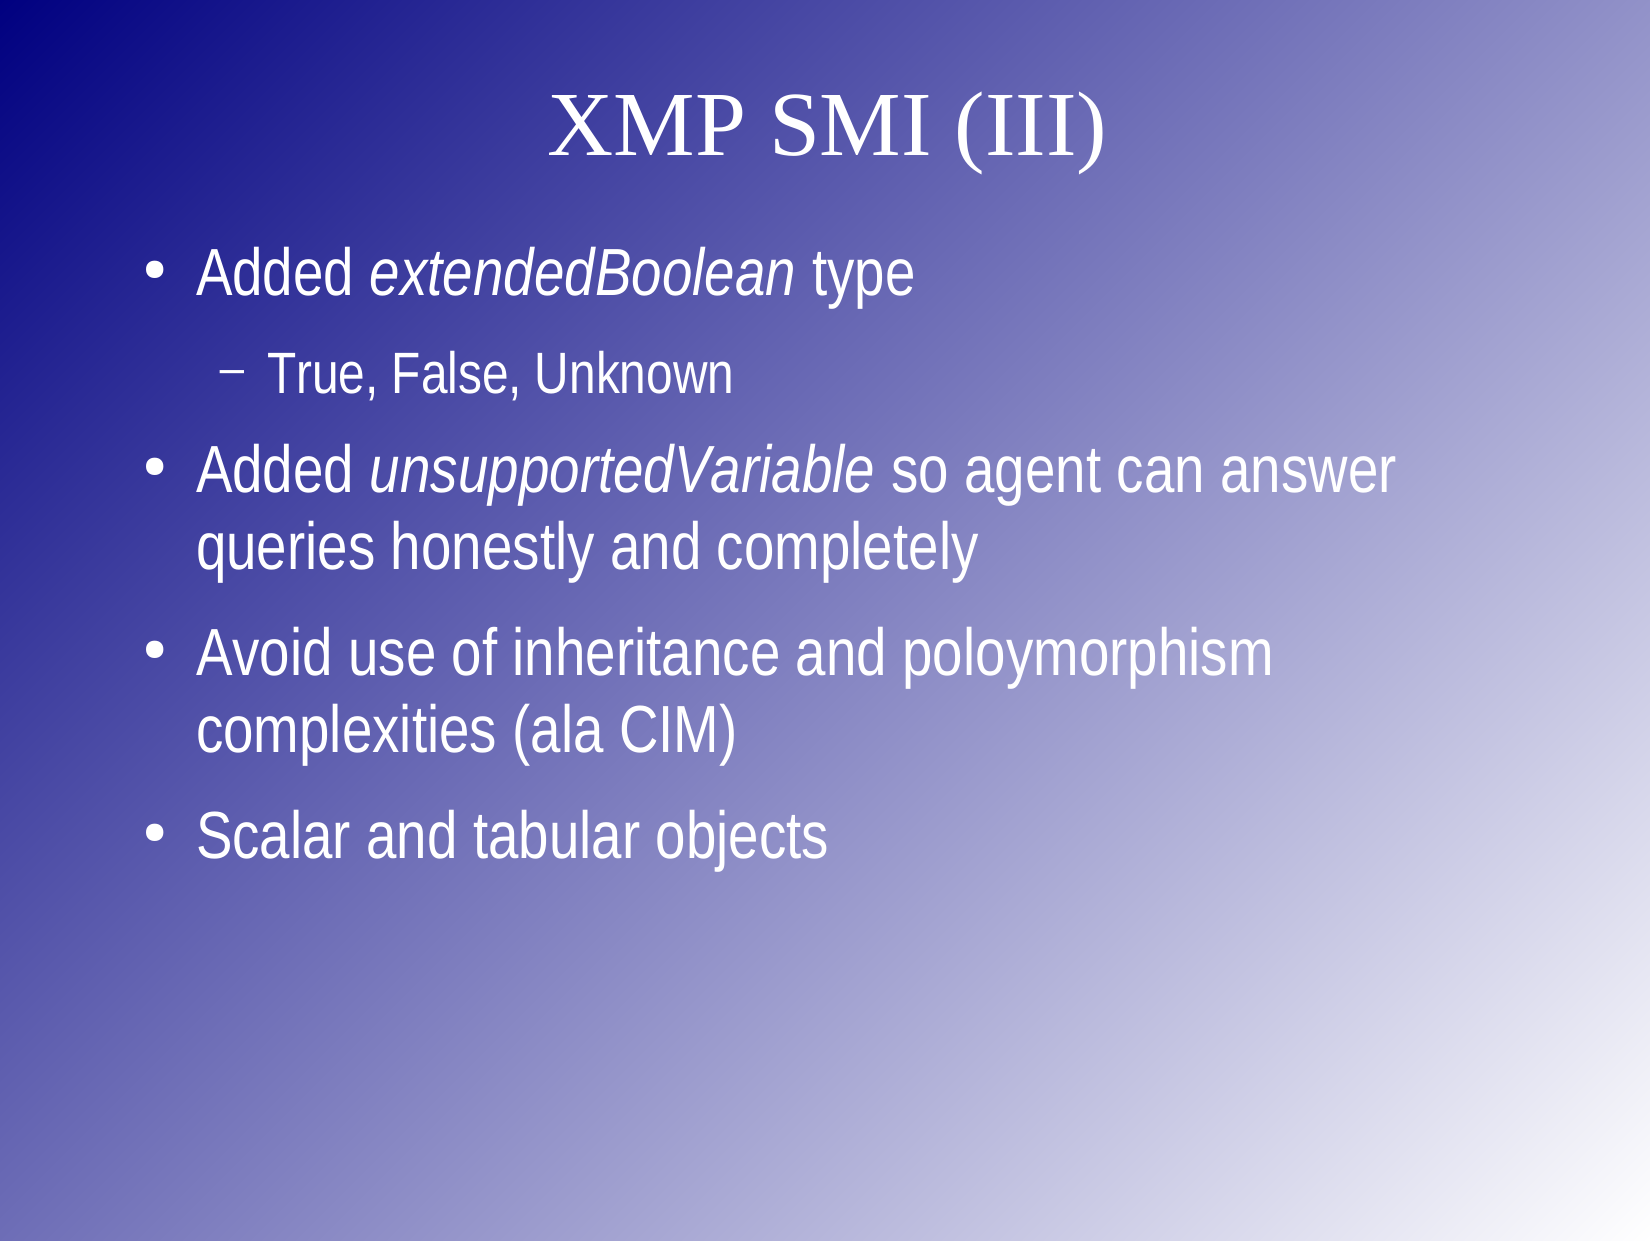

# XMP SMI (III)
Added extendedBoolean type
True, False, Unknown
Added unsupportedVariable so agent can answer queries honestly and completely
Avoid use of inheritance and poloymorphism complexities (ala CIM)
Scalar and tabular objects